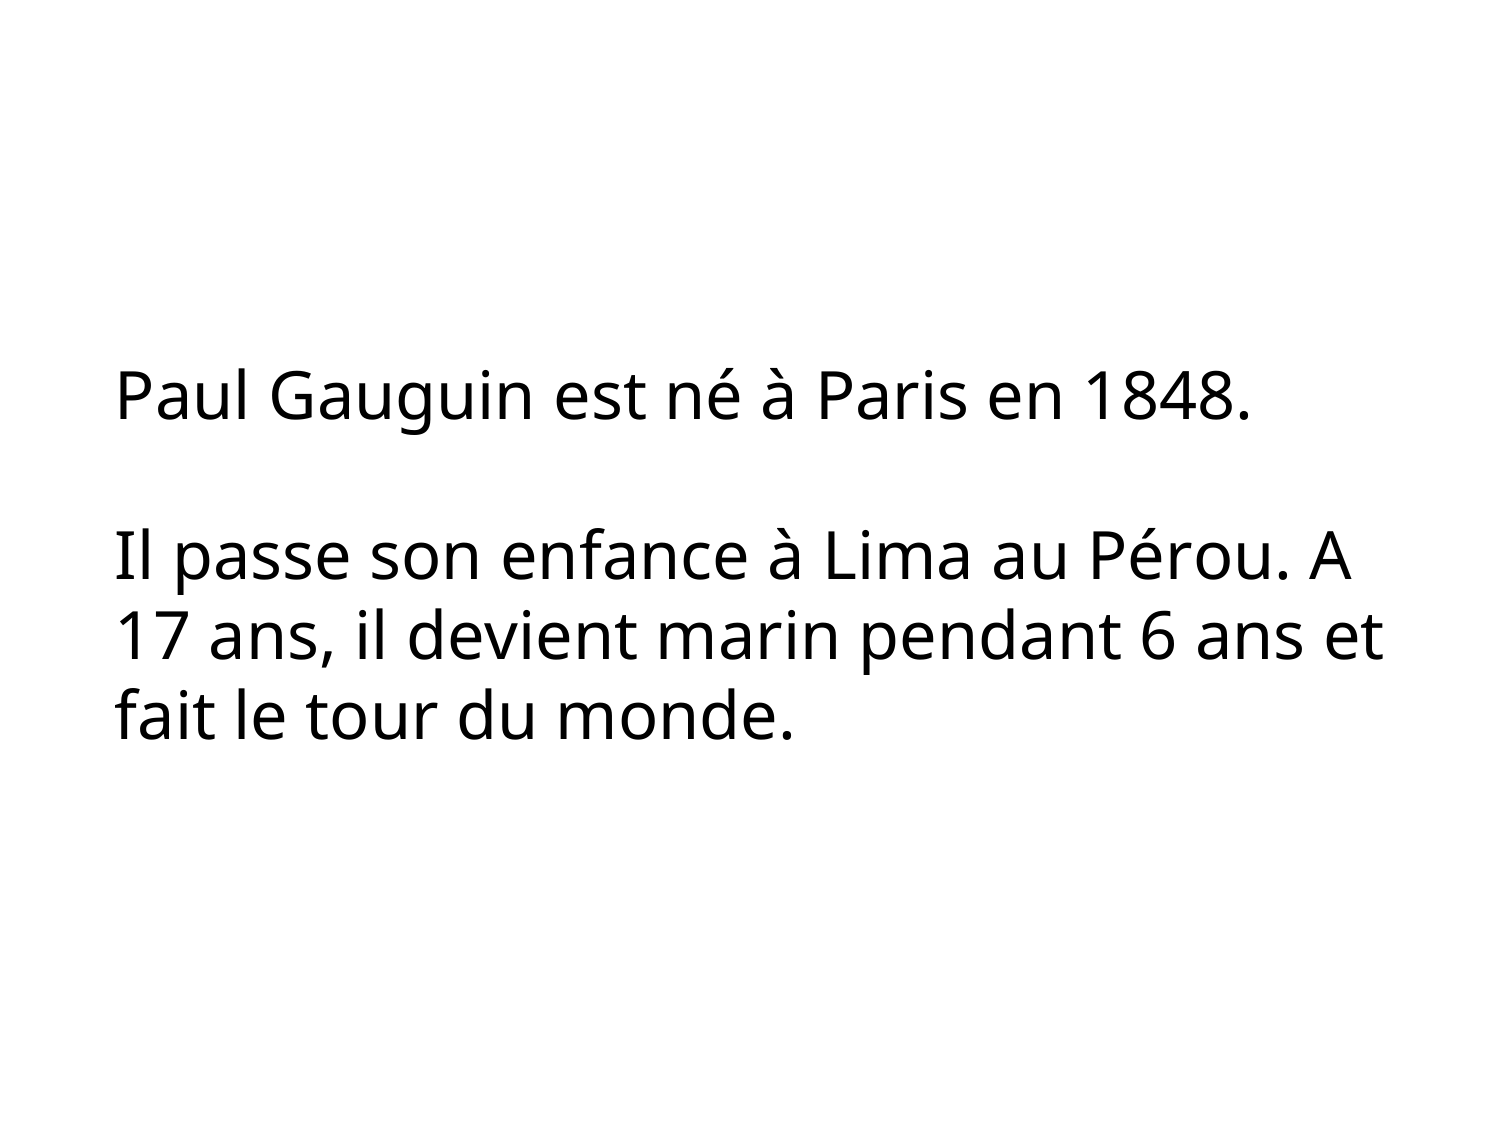

# Paul Gauguin est né à Paris en 1848. Il passe son enfance à Lima au Pérou. A 17 ans, il devient marin pendant 6 ans et fait le tour du monde.